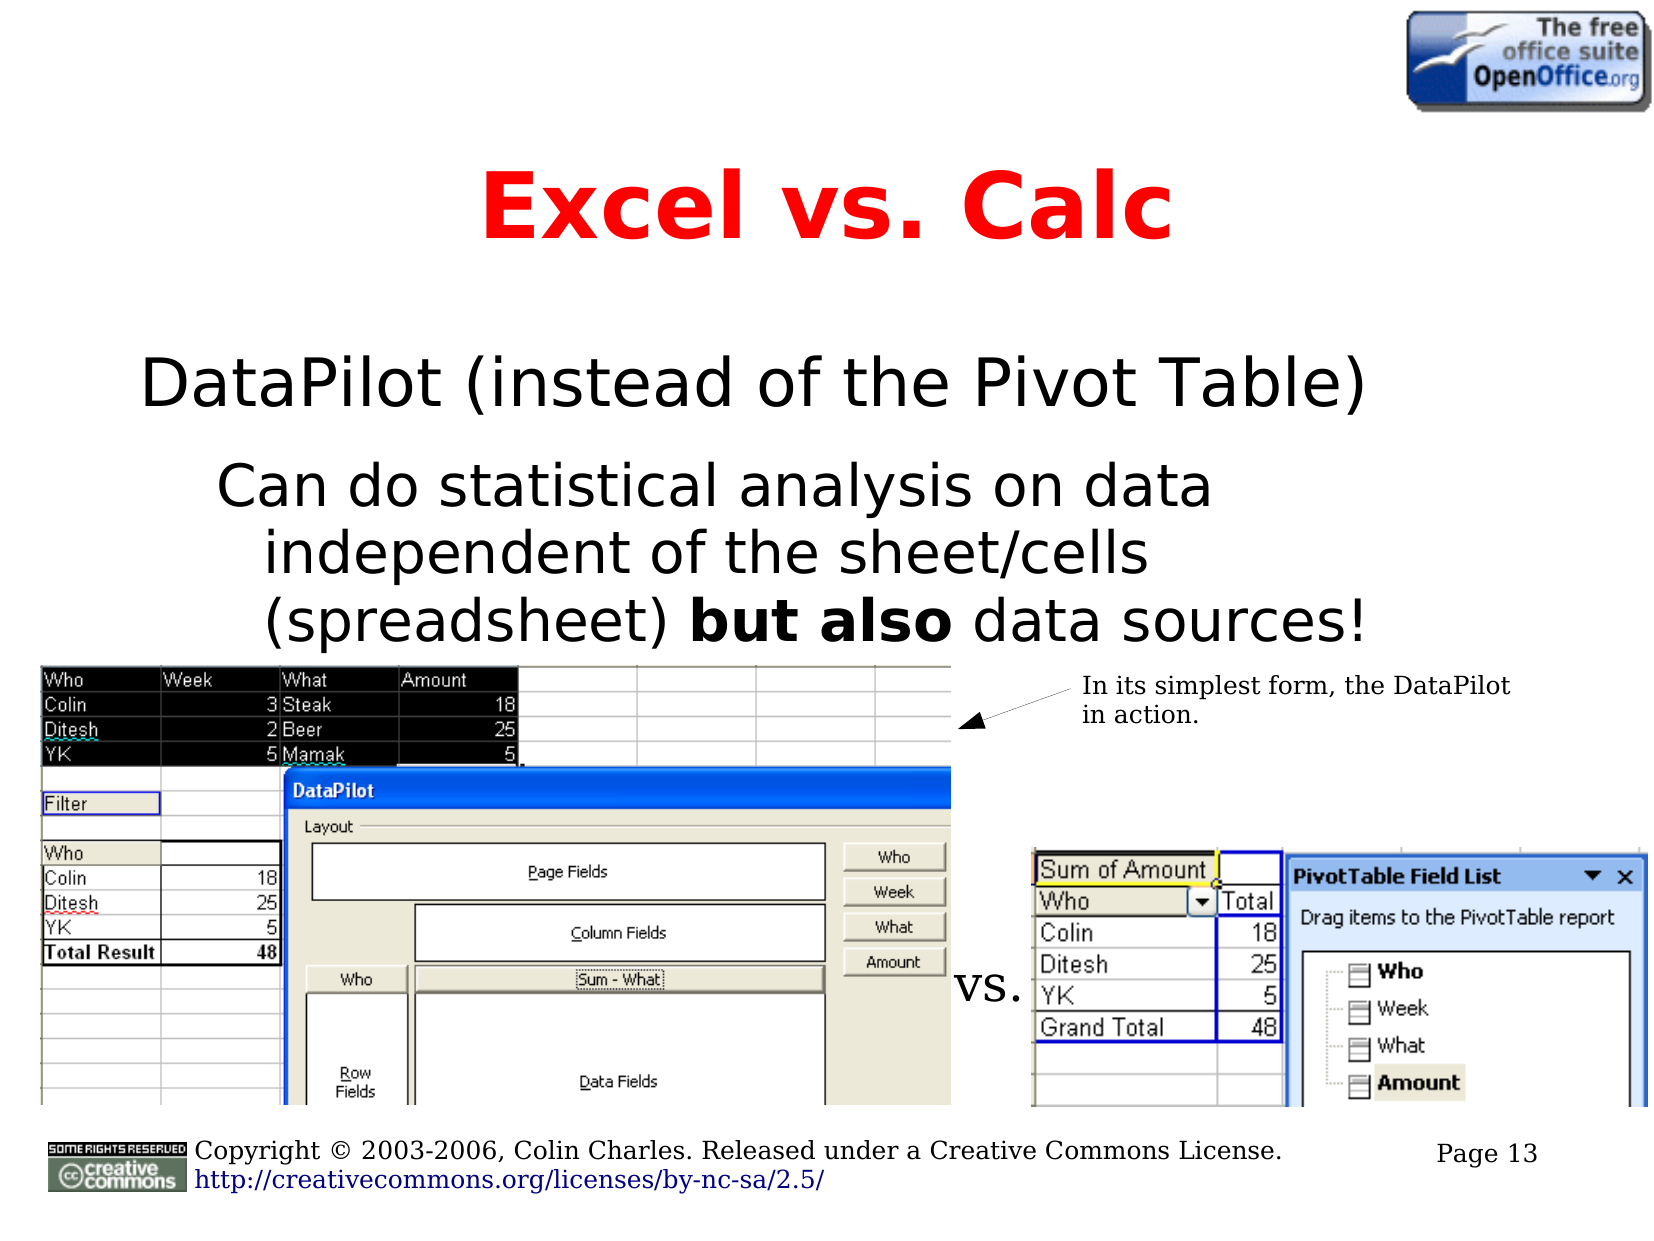

# Excel vs. Calc
DataPilot (instead of the Pivot Table)
Can do statistical analysis on data independent of the sheet/cells (spreadsheet) but also data sources!
In its simplest form, the DataPilot in action.
vs.